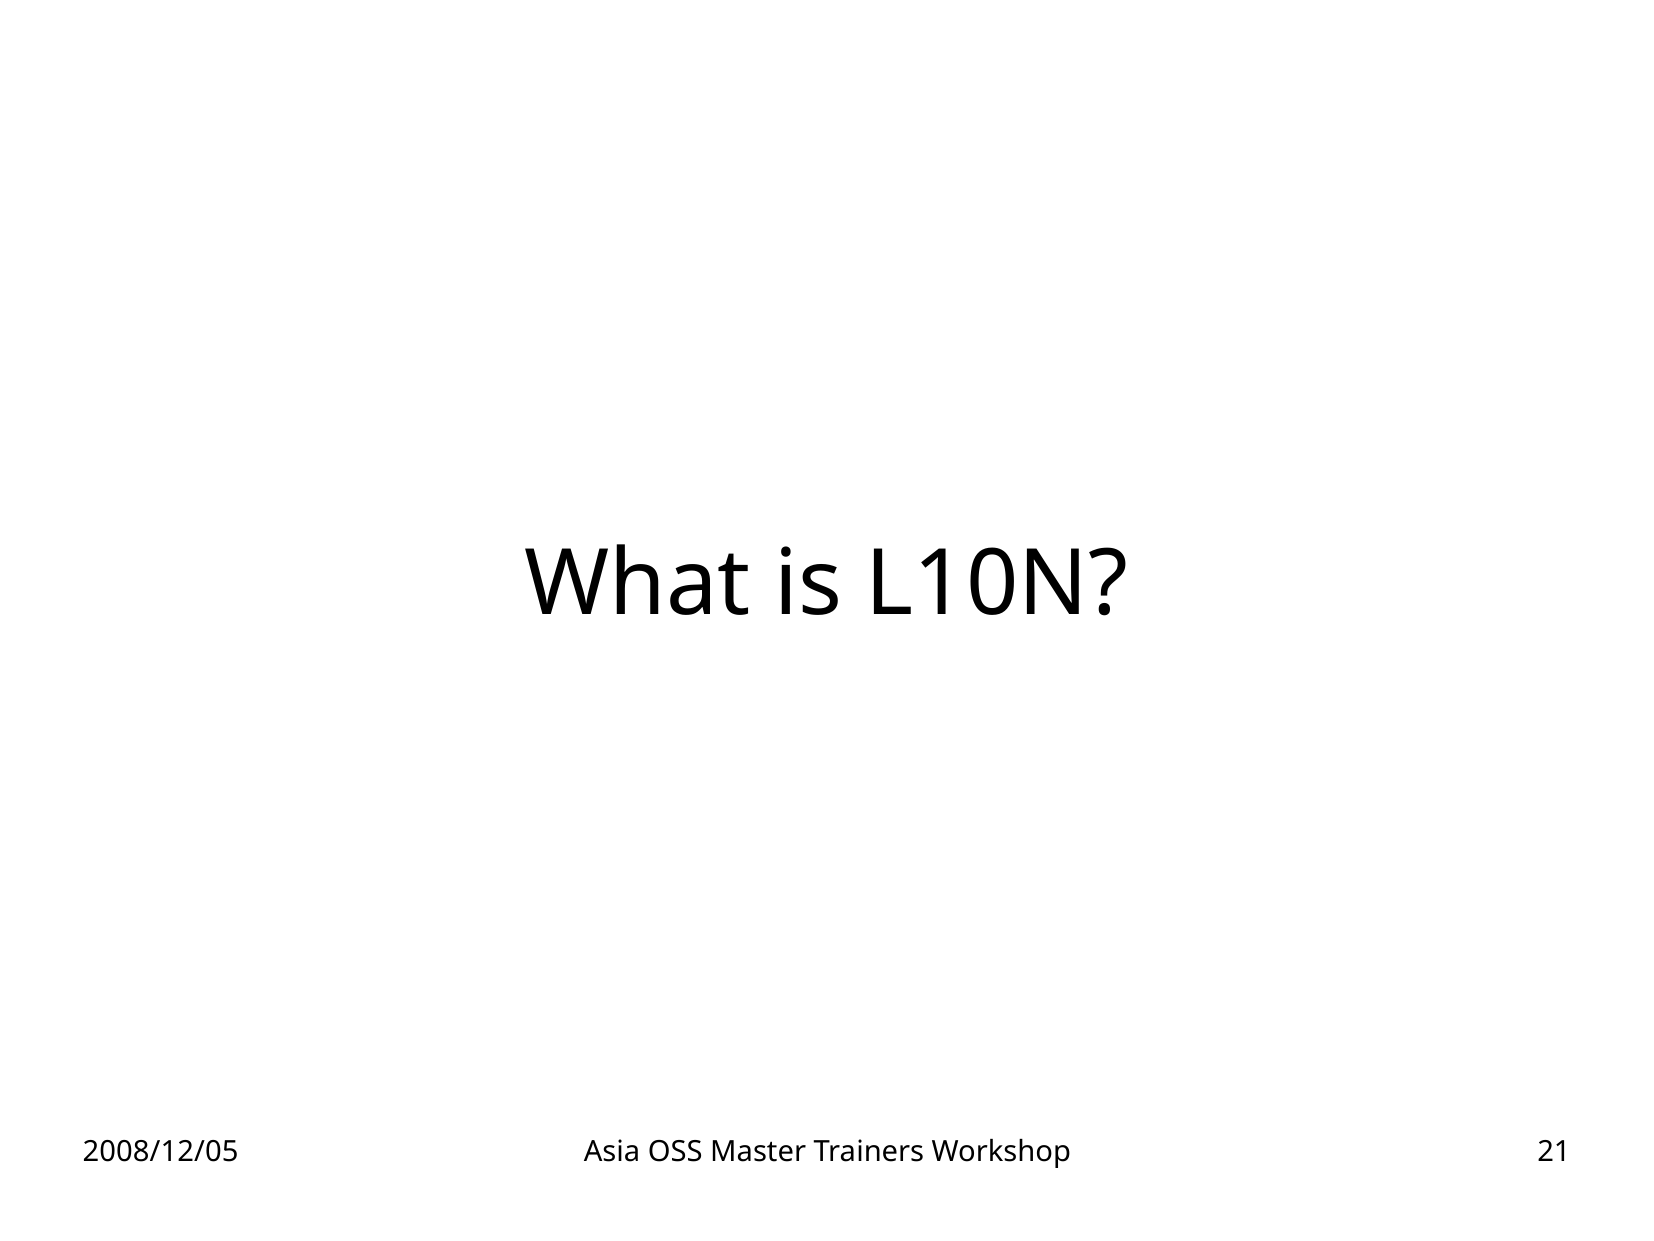

# What is L10N?
2008/12/05
Asia OSS Master Trainers Workshop
21